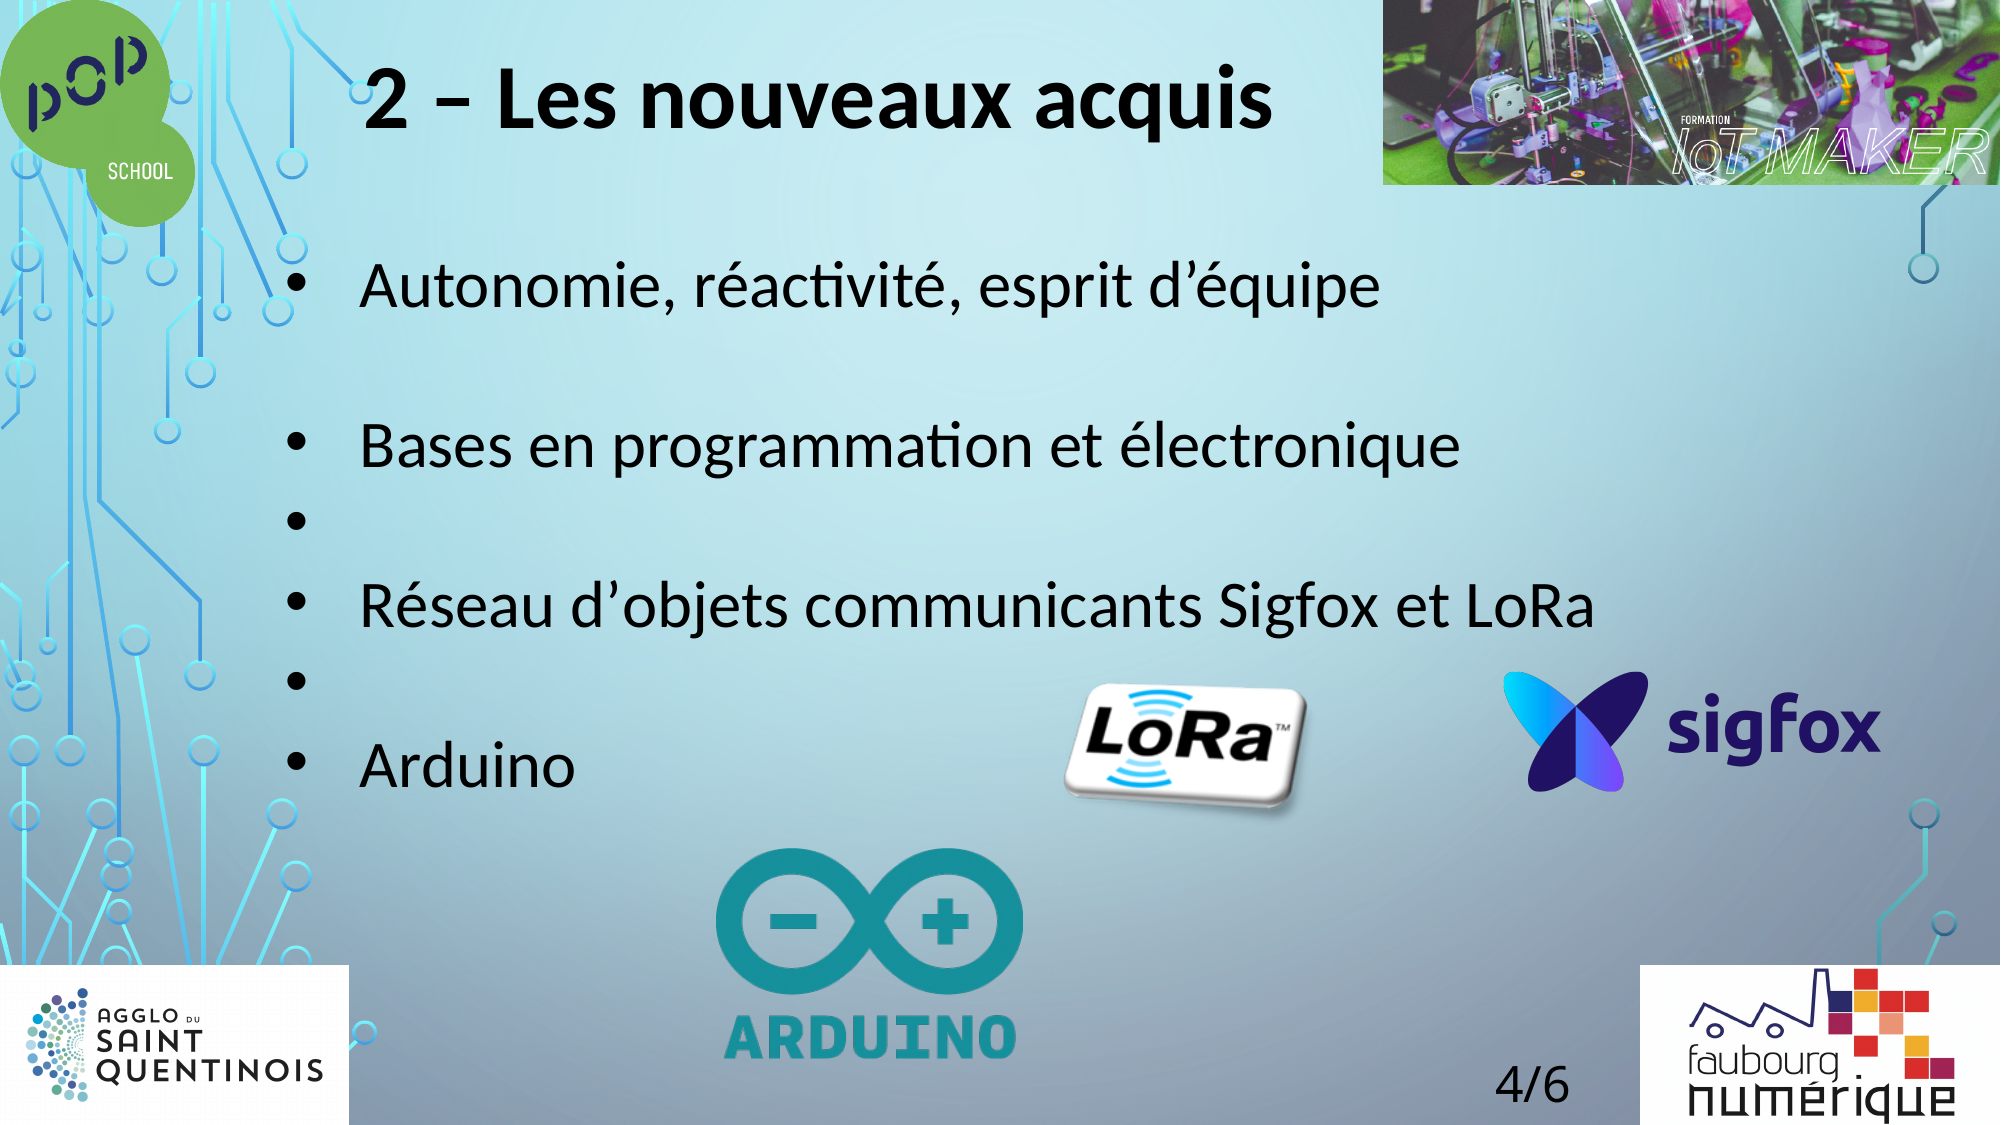

2 – Les nouveaux acquis
Autonomie, réactivité, esprit d’équipe
Bases en programmation et électronique
Réseau d’objets communicants Sigfox et LoRa
Arduino
4/6